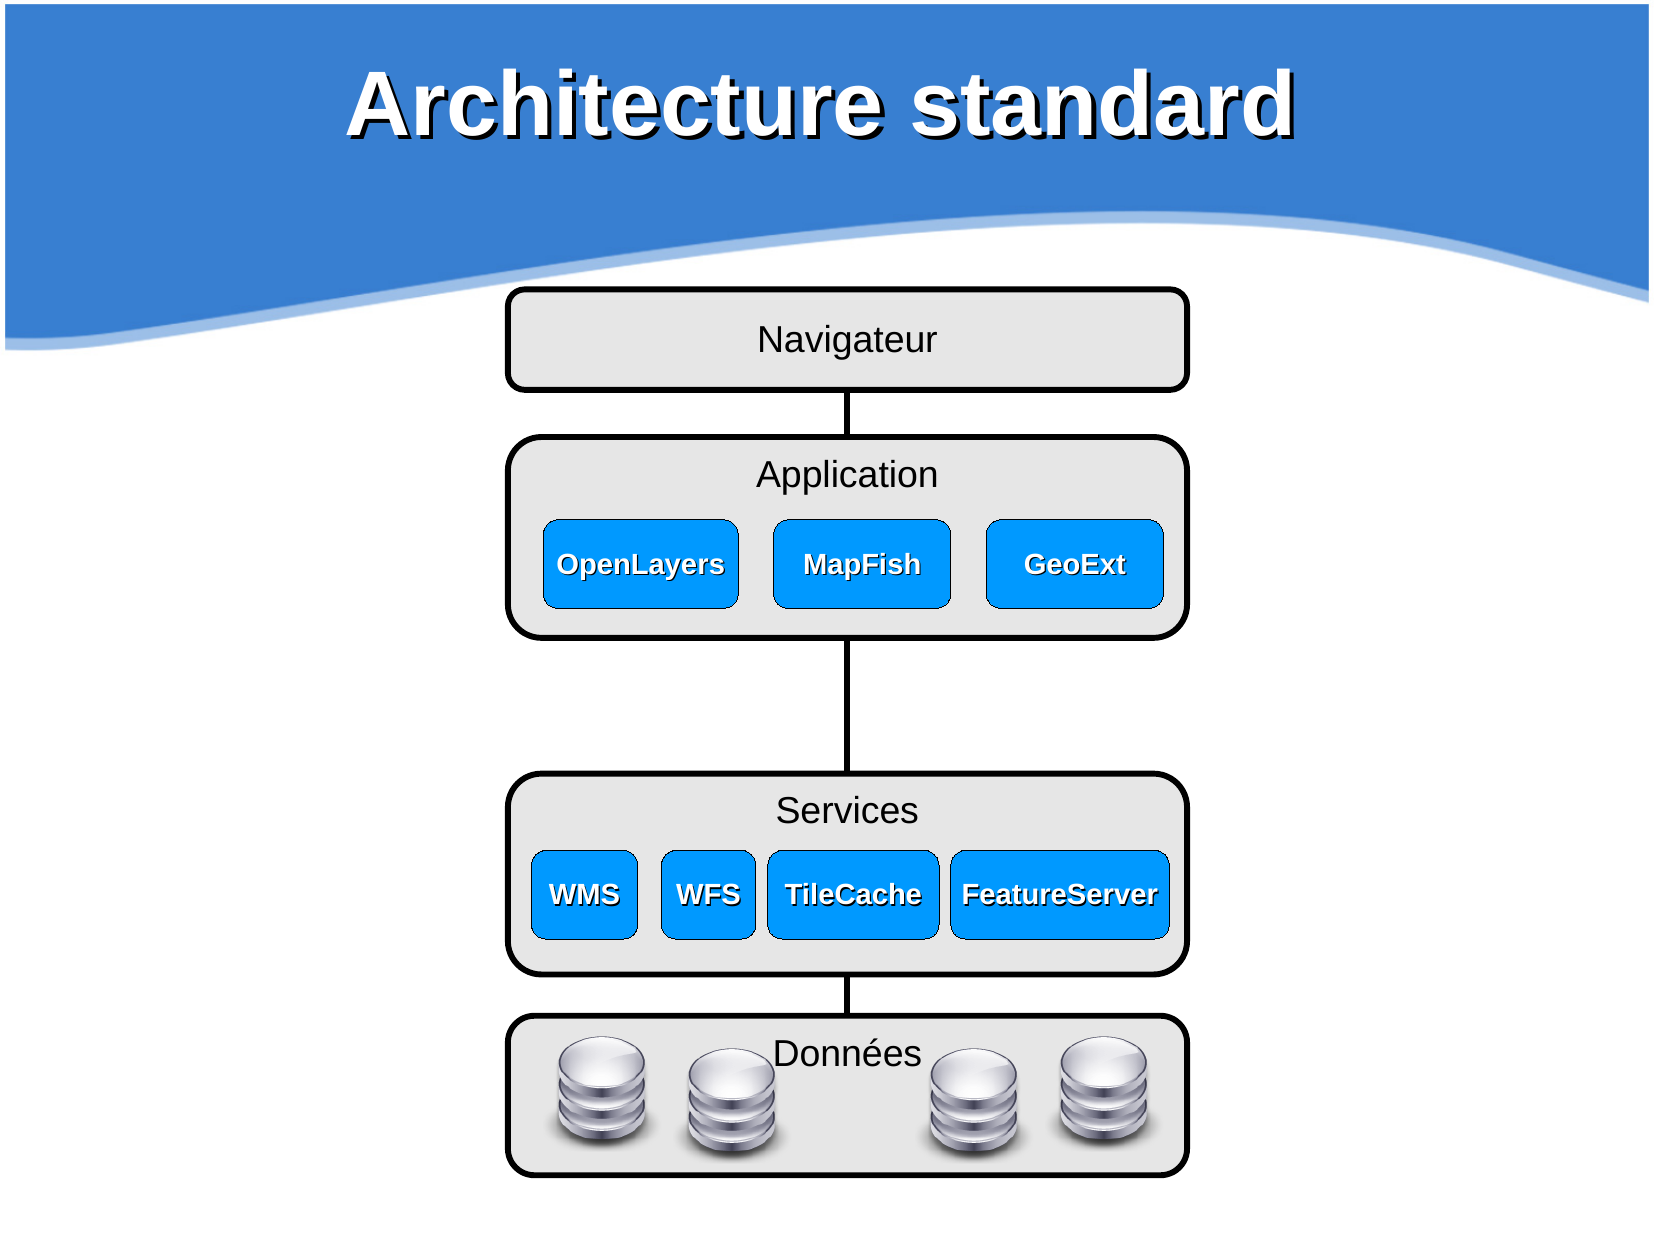

# Architecture standard
Navigateur
Application
OpenLayers
MapFish
GeoExt
Services
WMS
WFS
TileCache
FeatureServer
Données